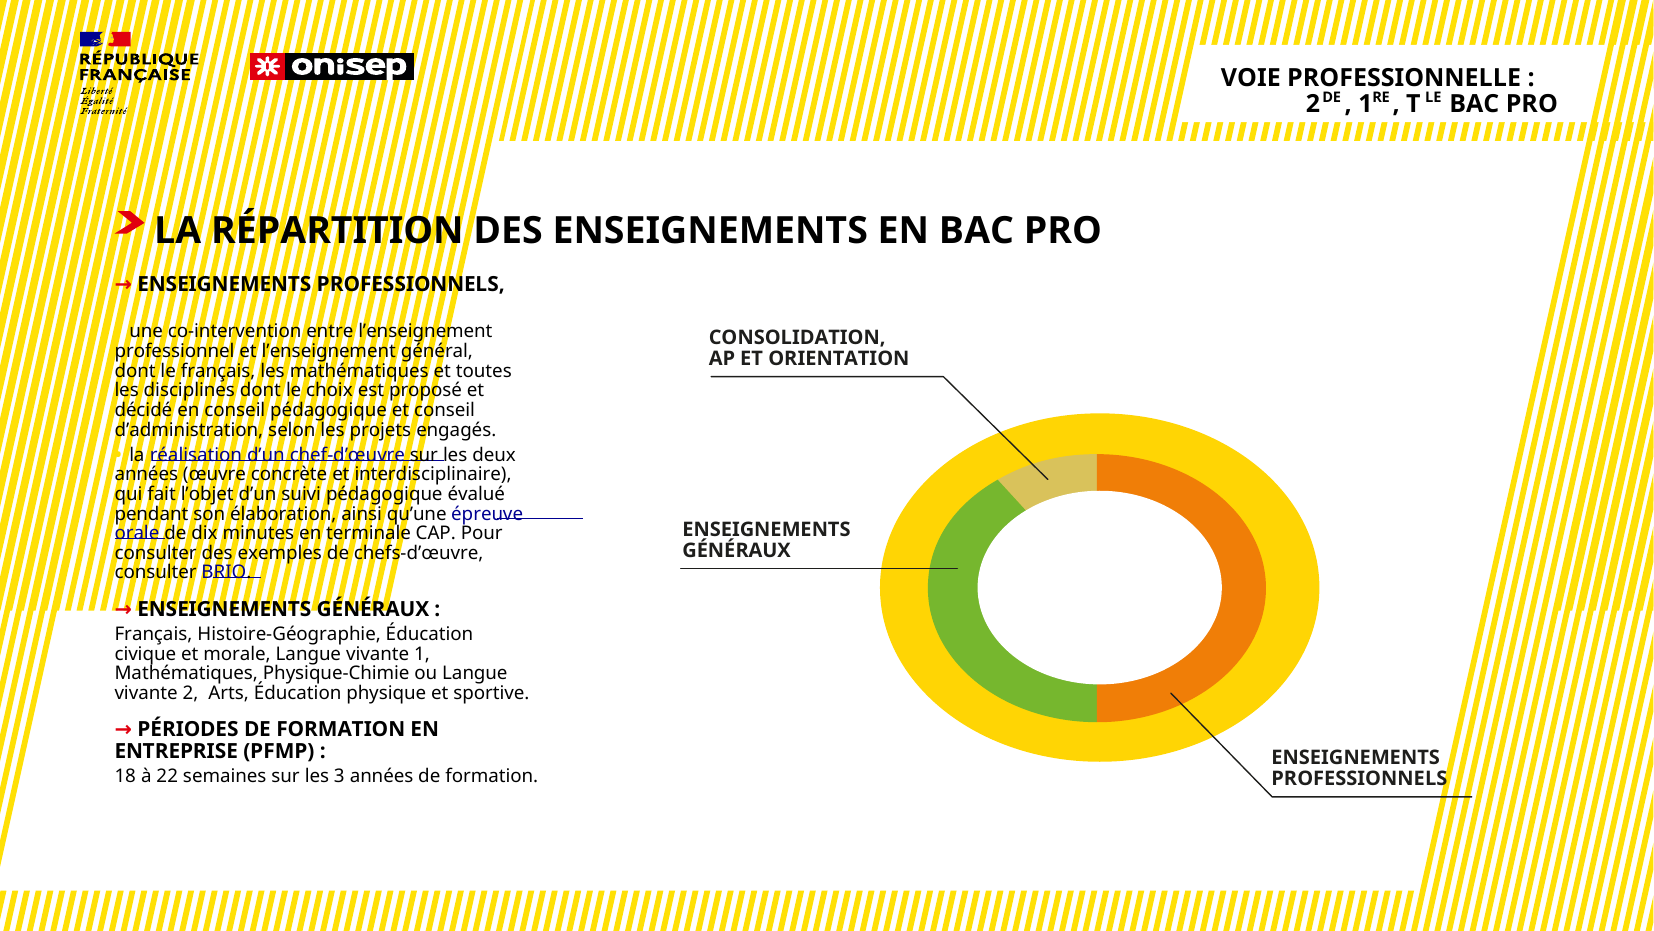

VOIE PROFESSIONNELLE :
2
, 1
, T
 BAC PRO
DE
RE
LE
 LA RÉPARTITION DES ENSEIGNEMENTS EN BAC PRO
→ ENSEIGNEMENTS PROFESSIONNELS,
 une co-intervention entre l’enseignement
•
CONSOLIDATION,
professionnel et l’enseignement général,
AP ET ORIENTATION
dont le français, les mathématiques et toutes
les disciplines dont le choix est proposé et
décidé en conseil pédagogique et conseil
d’administration, selon les projets engagés.
 la réalisation d’un chef-d’œuvre sur les deux
•
années (œuvre concrète et interdisciplinaire),
qui fait l’objet d’un suivi pédagogique évalué
pendant son élaboration, ainsi qu’une épreuve
ENSEIGNEMENTS
orale de dix minutes en terminale CAP. Pour
GÉNÉRAUX
consulter des exemples de chefs-d’œuvre,
consulter BRIO.
→ ENSEIGNEMENTS GÉNÉRAUX :
Français, Histoire-Géographie, Éducation
civique et morale, Langue vivante 1,
Mathématiques, Physique-Chimie ou Langue
vivante 2, Arts, Éducation physique et sportive.
→ PÉRIODES DE FORMATION EN
ENTREPRISE (PFMP) :
ENSEIGNEMENTS
18 à 22 semaines sur les 3 années de formation.
PROFESSIONNELS